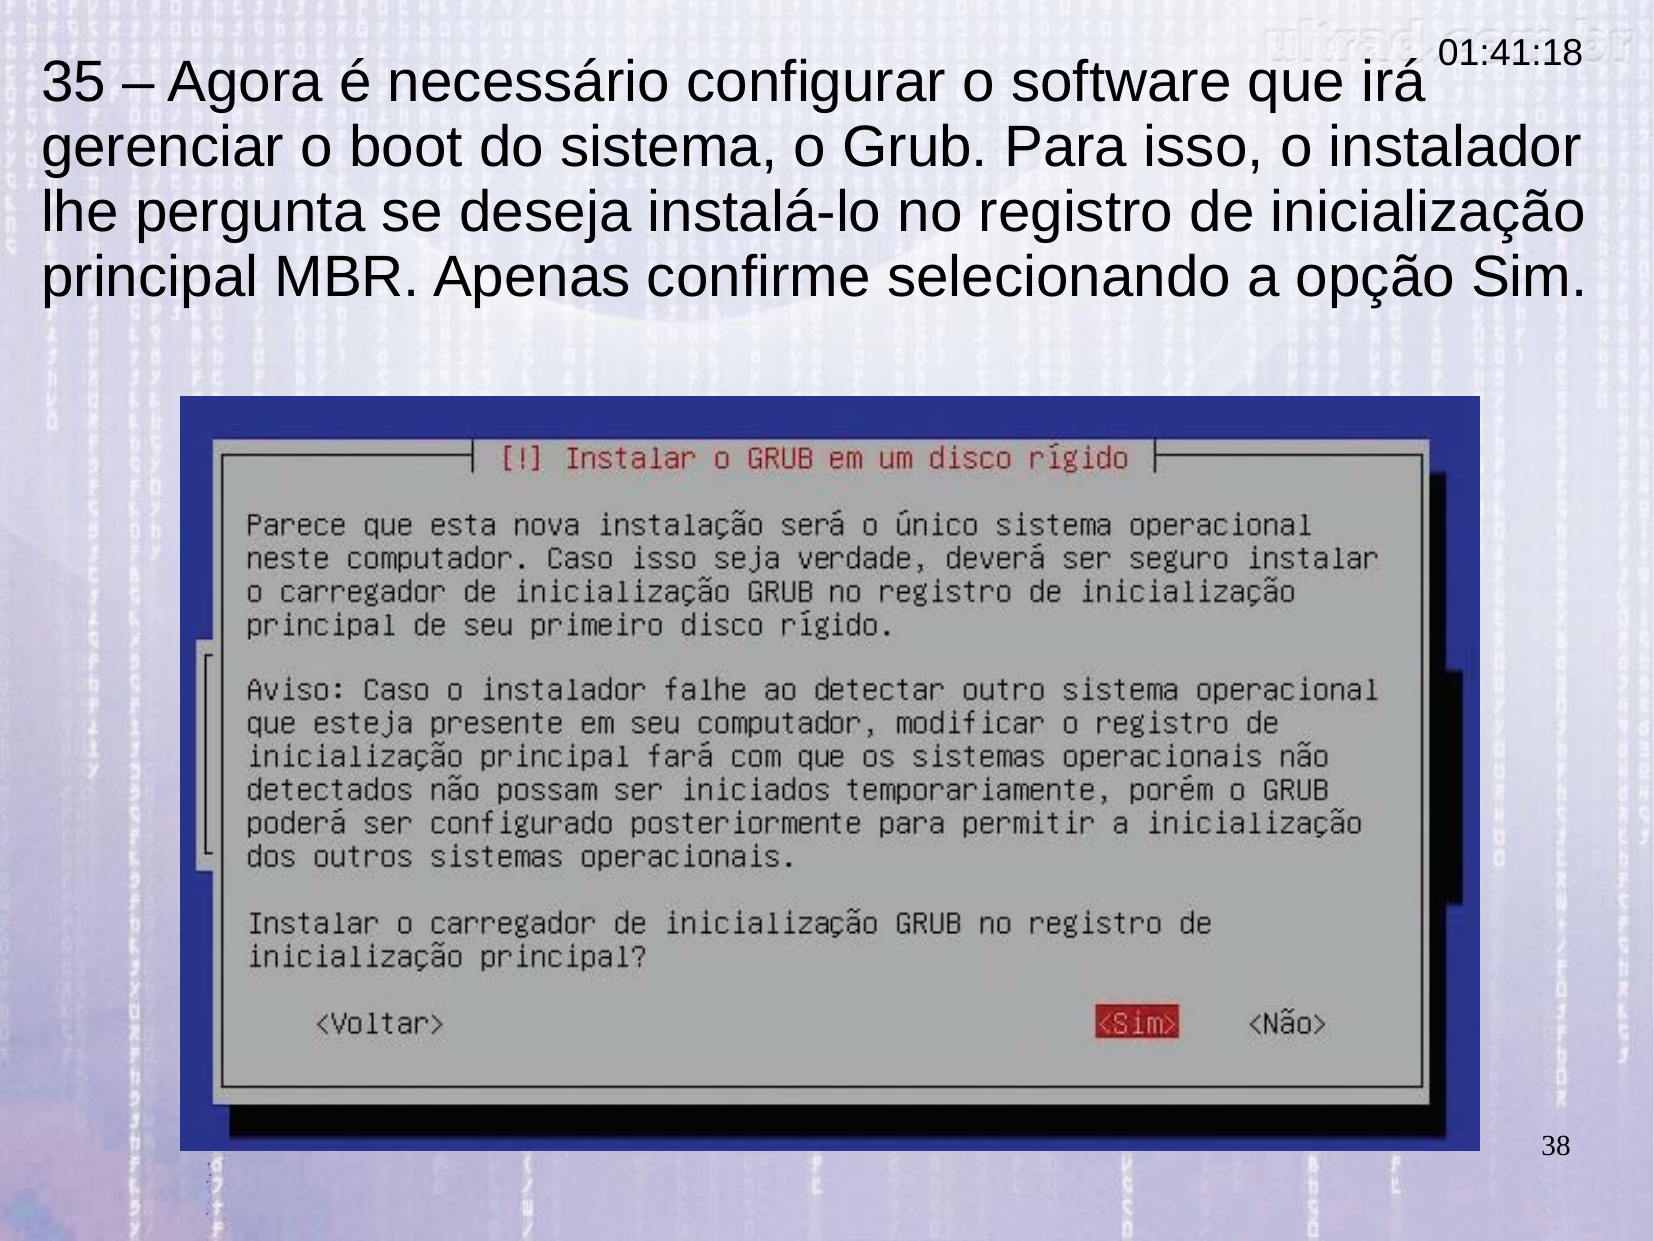

02:59:56
35 – Agora é necessário configurar o software que irá gerenciar o boot do sistema, o Grub. Para isso, o instalador lhe pergunta se deseja instalá-lo no registro de inicialização principal MBR. Apenas confirme selecionando a opção Sim.
38